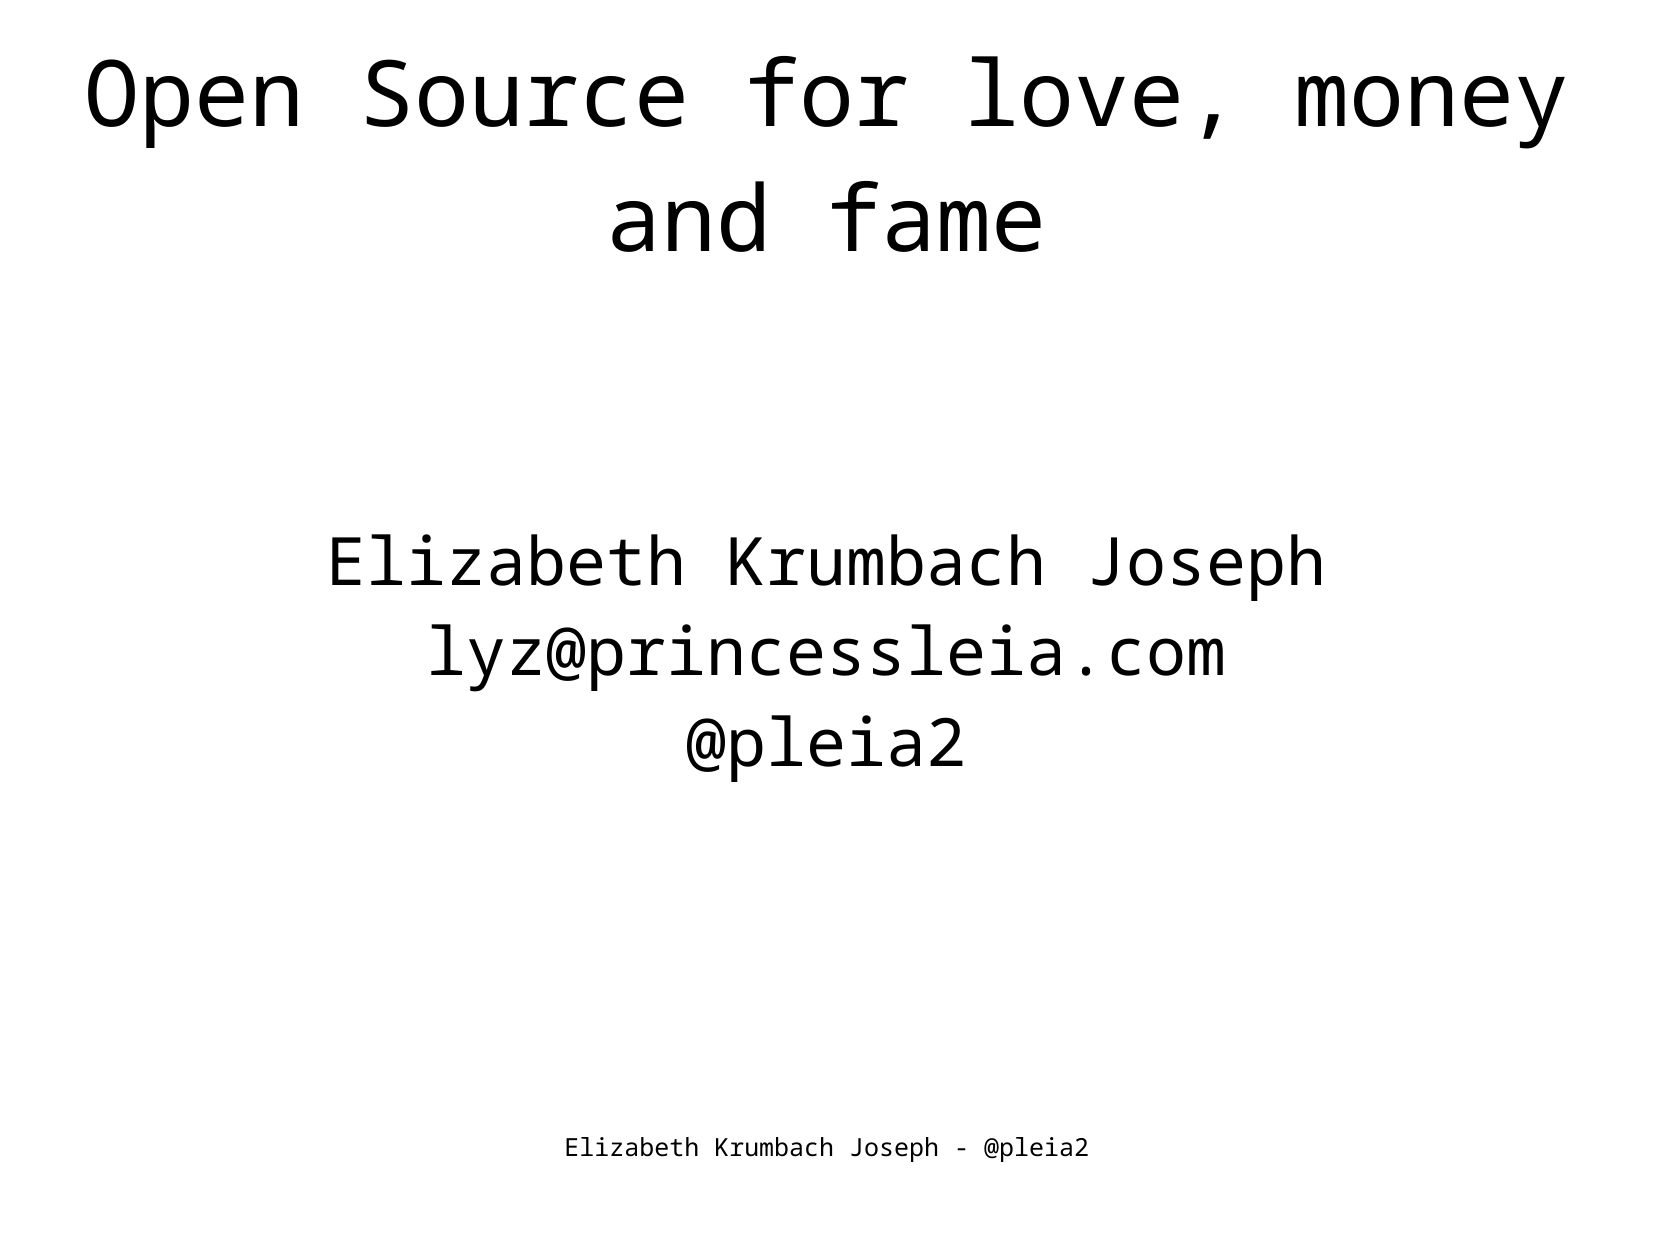

# Open Source for love, money and fame
Elizabeth Krumbach Joseph
lyz@princessleia.com
@pleia2
Elizabeth Krumbach Joseph - @pleia2